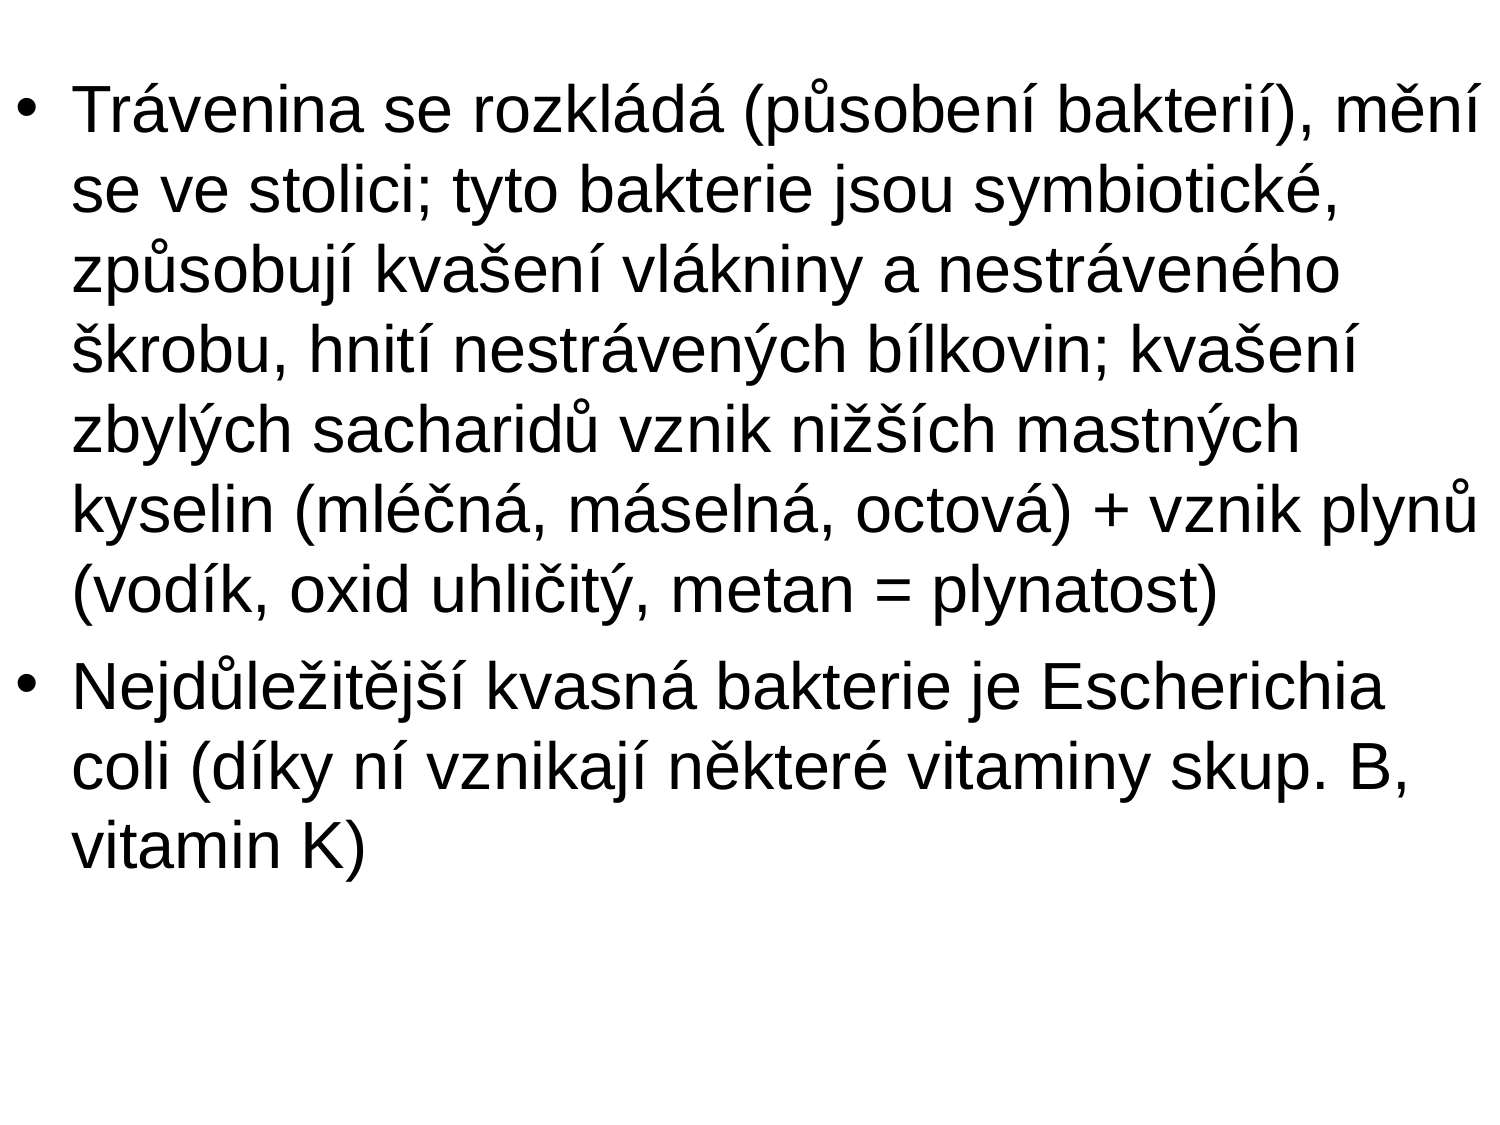

# Trávenina se rozkládá (působení bakterií), mění se ve stolici; tyto bakterie jsou symbiotické, způsobují kvašení vlákniny a nestráveného škrobu, hnití nestrávených bílkovin; kvašení zbylých sacharidů vznik nižších mastných kyselin (mléčná, máselná, octová) + vznik plynů (vodík, oxid uhličitý, metan = plynatost)
Nejdůležitější kvasná bakterie je Escherichia coli (díky ní vznikají některé vitaminy skup. B, vitamin K)